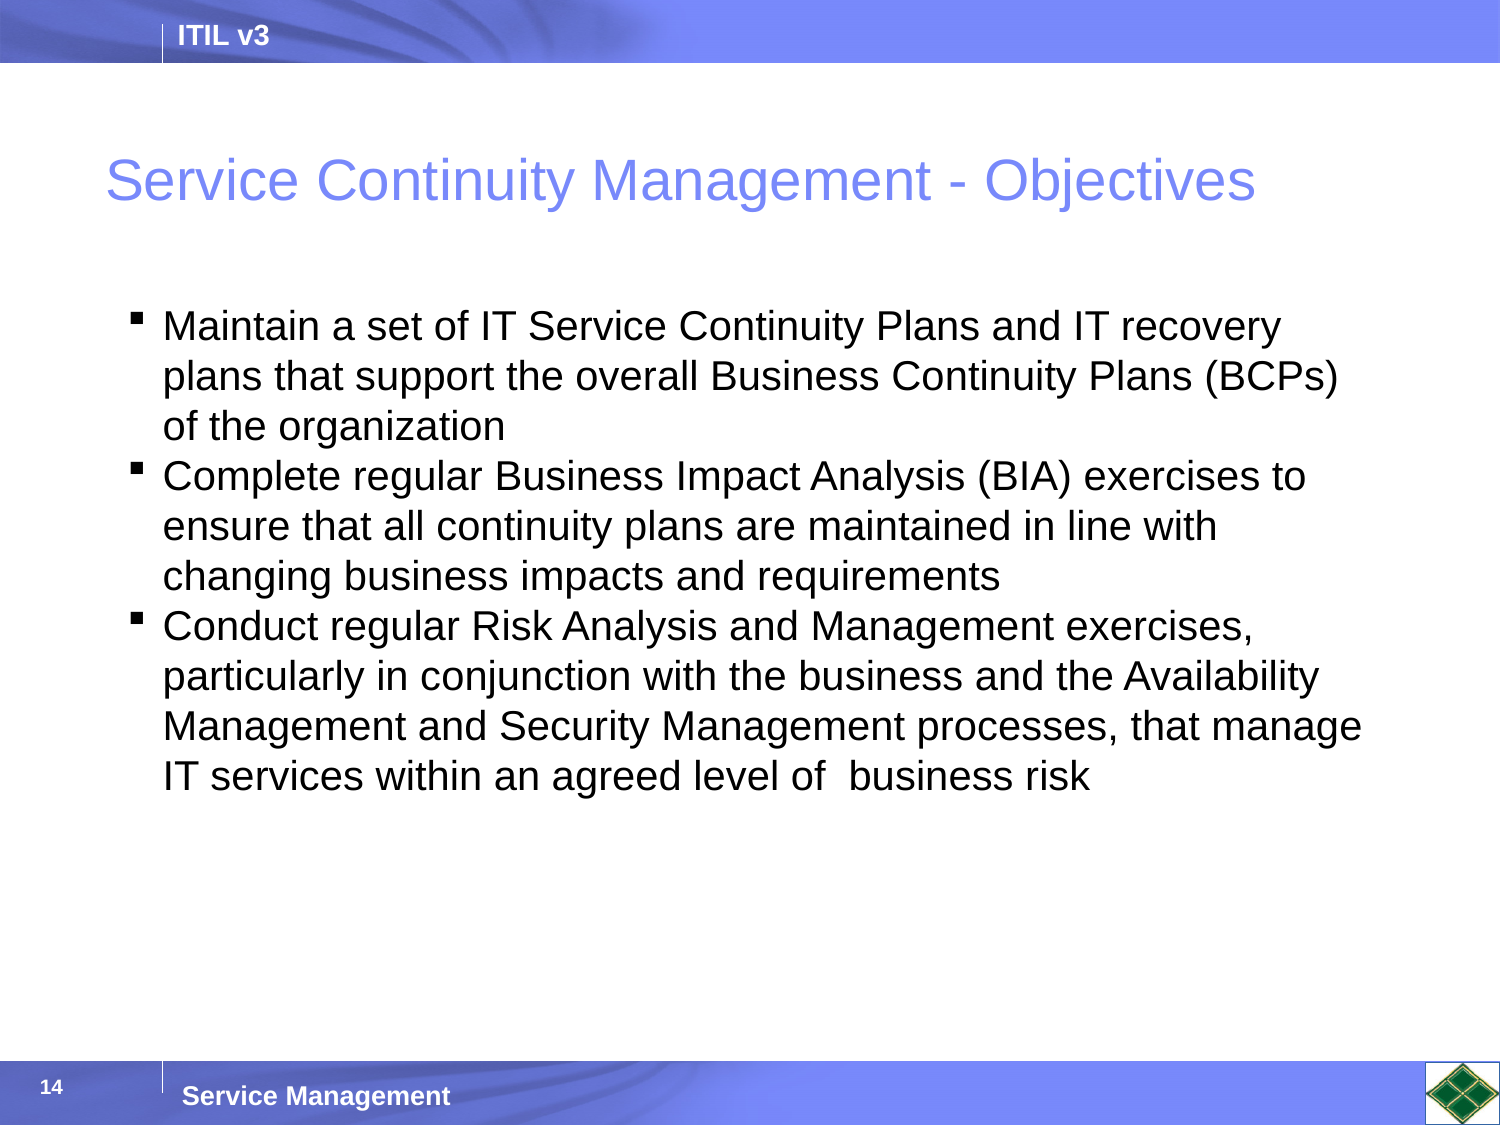

Service Continuity Management - Objectives
Maintain a set of IT Service Continuity Plans and IT recovery plans that support the overall Business Continuity Plans (BCPs) of the organization
Complete regular Business Impact Analysis (BIA) exercises to ensure that all continuity plans are maintained in line with changing business impacts and requirements
Conduct regular Risk Analysis and Management exercises, particularly in conjunction with the business and the Availability Management and Security Management processes, that manage IT services within an agreed level of business risk